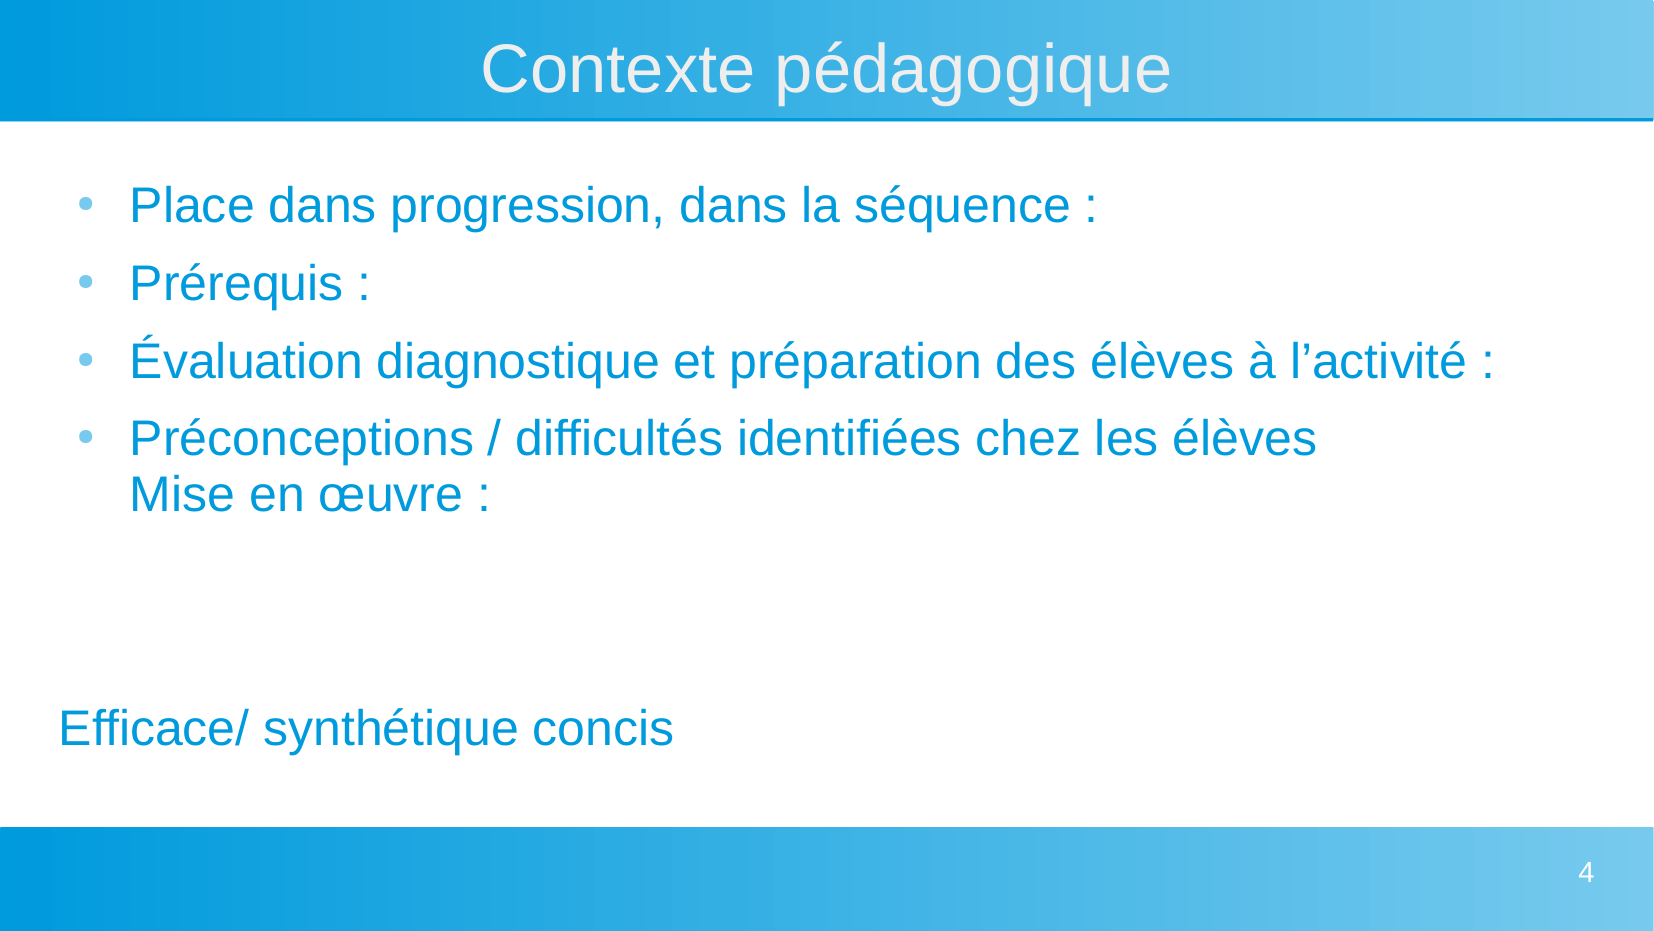

# Contexte pédagogique
Place dans progression, dans la séquence :
Prérequis :
Évaluation diagnostique et préparation des élèves à l’activité :
Préconceptions / difficultés identifiées chez les élèves
Mise en œuvre :
Efficace/ synthétique concis
4